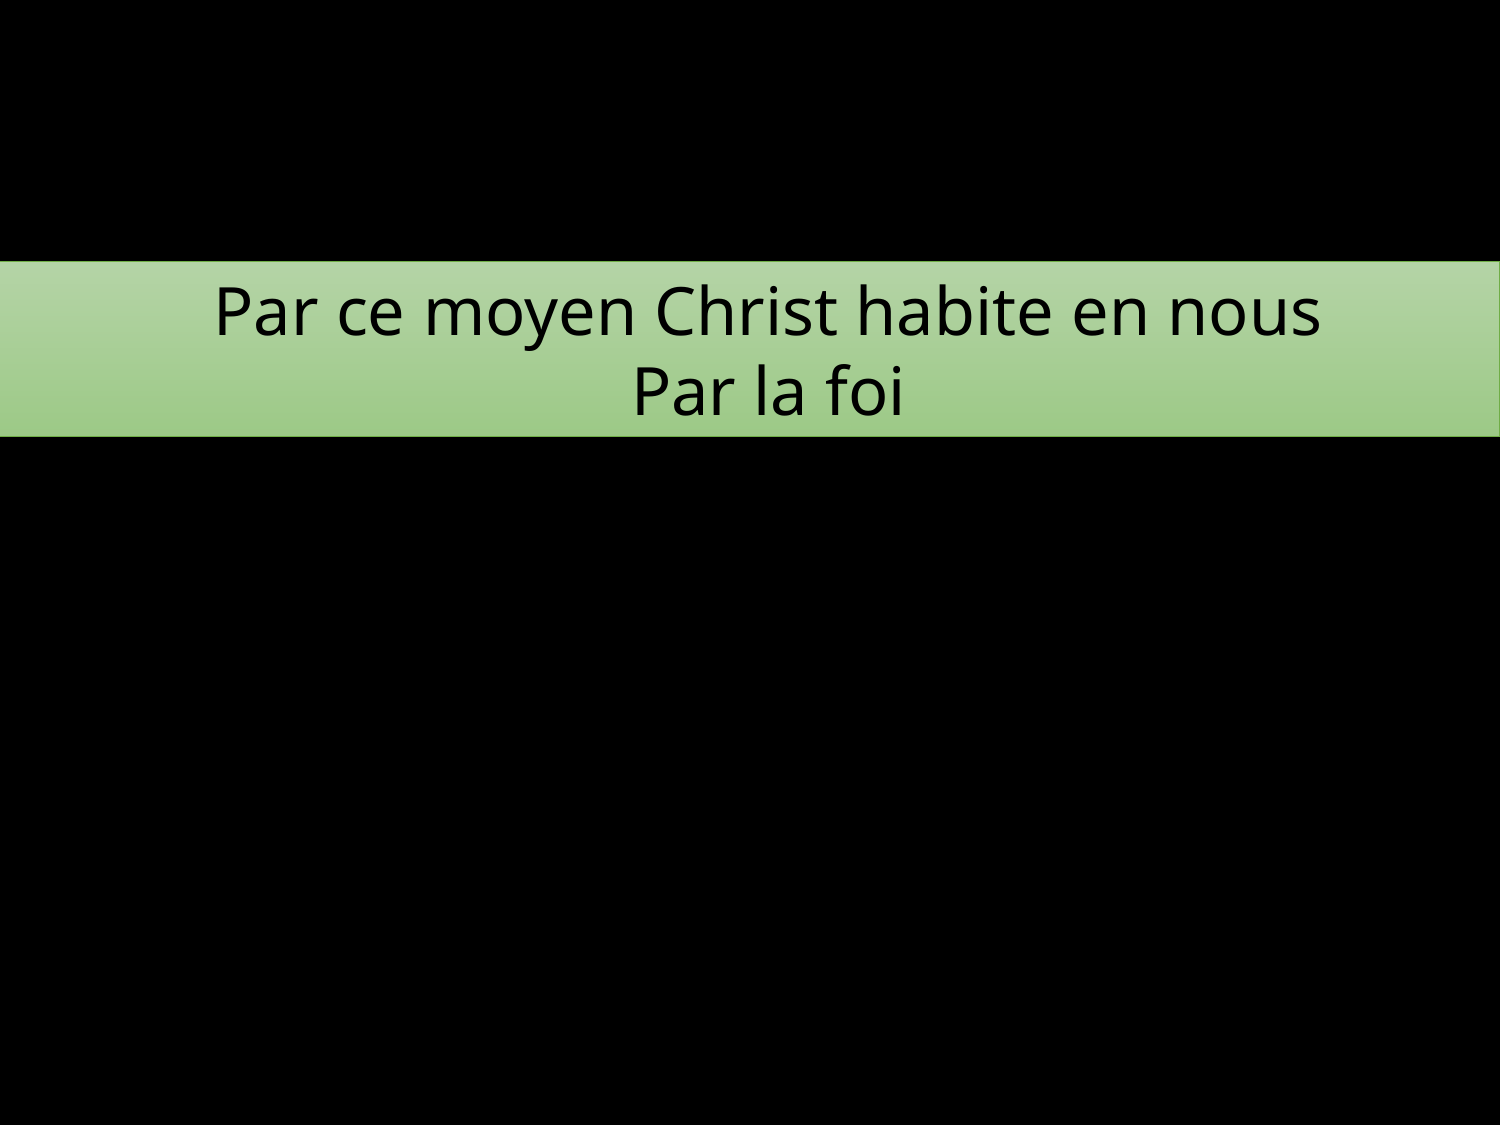

Par ce moyen Christ habite en nous
Par la foi